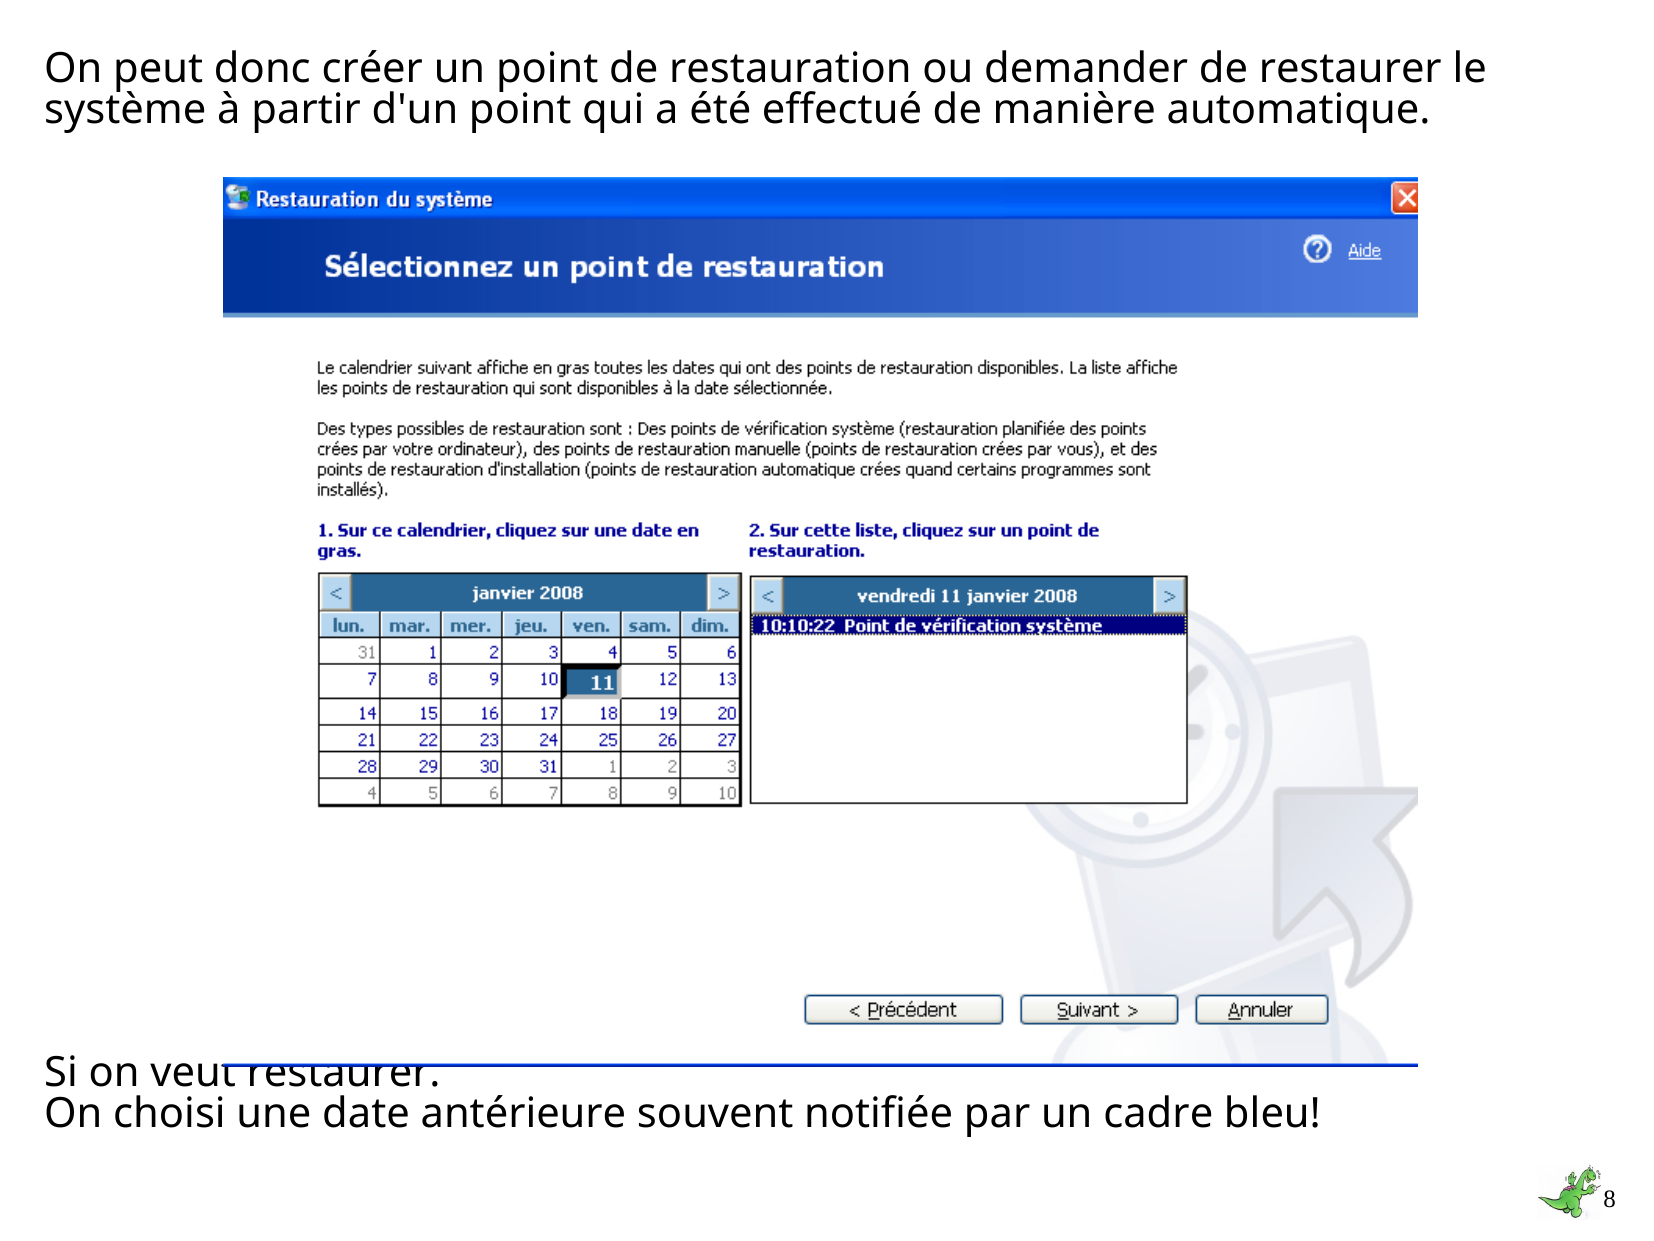

On peut donc créer un point de restauration ou demander de restaurer le
système à partir d'un point qui a été effectué de manière automatique.
Si on veut restaurer.
On choisi une date antérieure souvent notifiée par un cadre bleu!
8